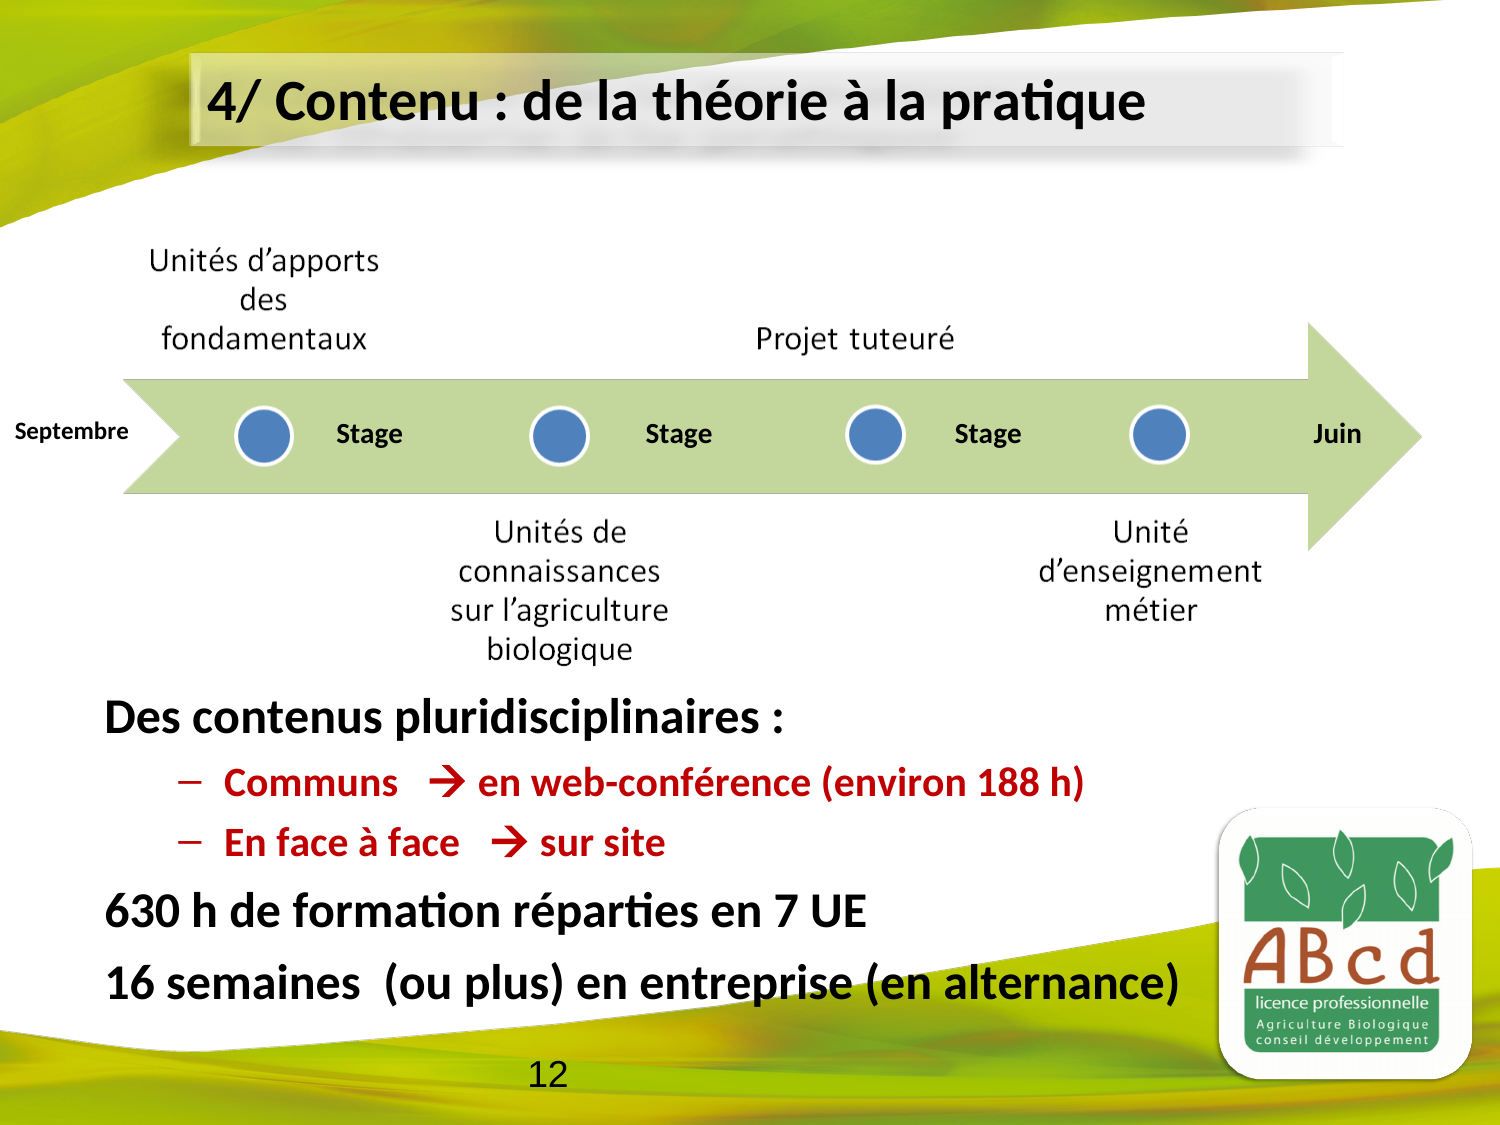

4/ Contenu : de la théorie à la pratique
Septembre
Stage
Stage
Stage
Juin
Des contenus pluridisciplinaires :
Communs  en web-conférence (environ 188 h)
En face à face  sur site
630 h de formation réparties en 7 UE
16 semaines (ou plus) en entreprise (en alternance)